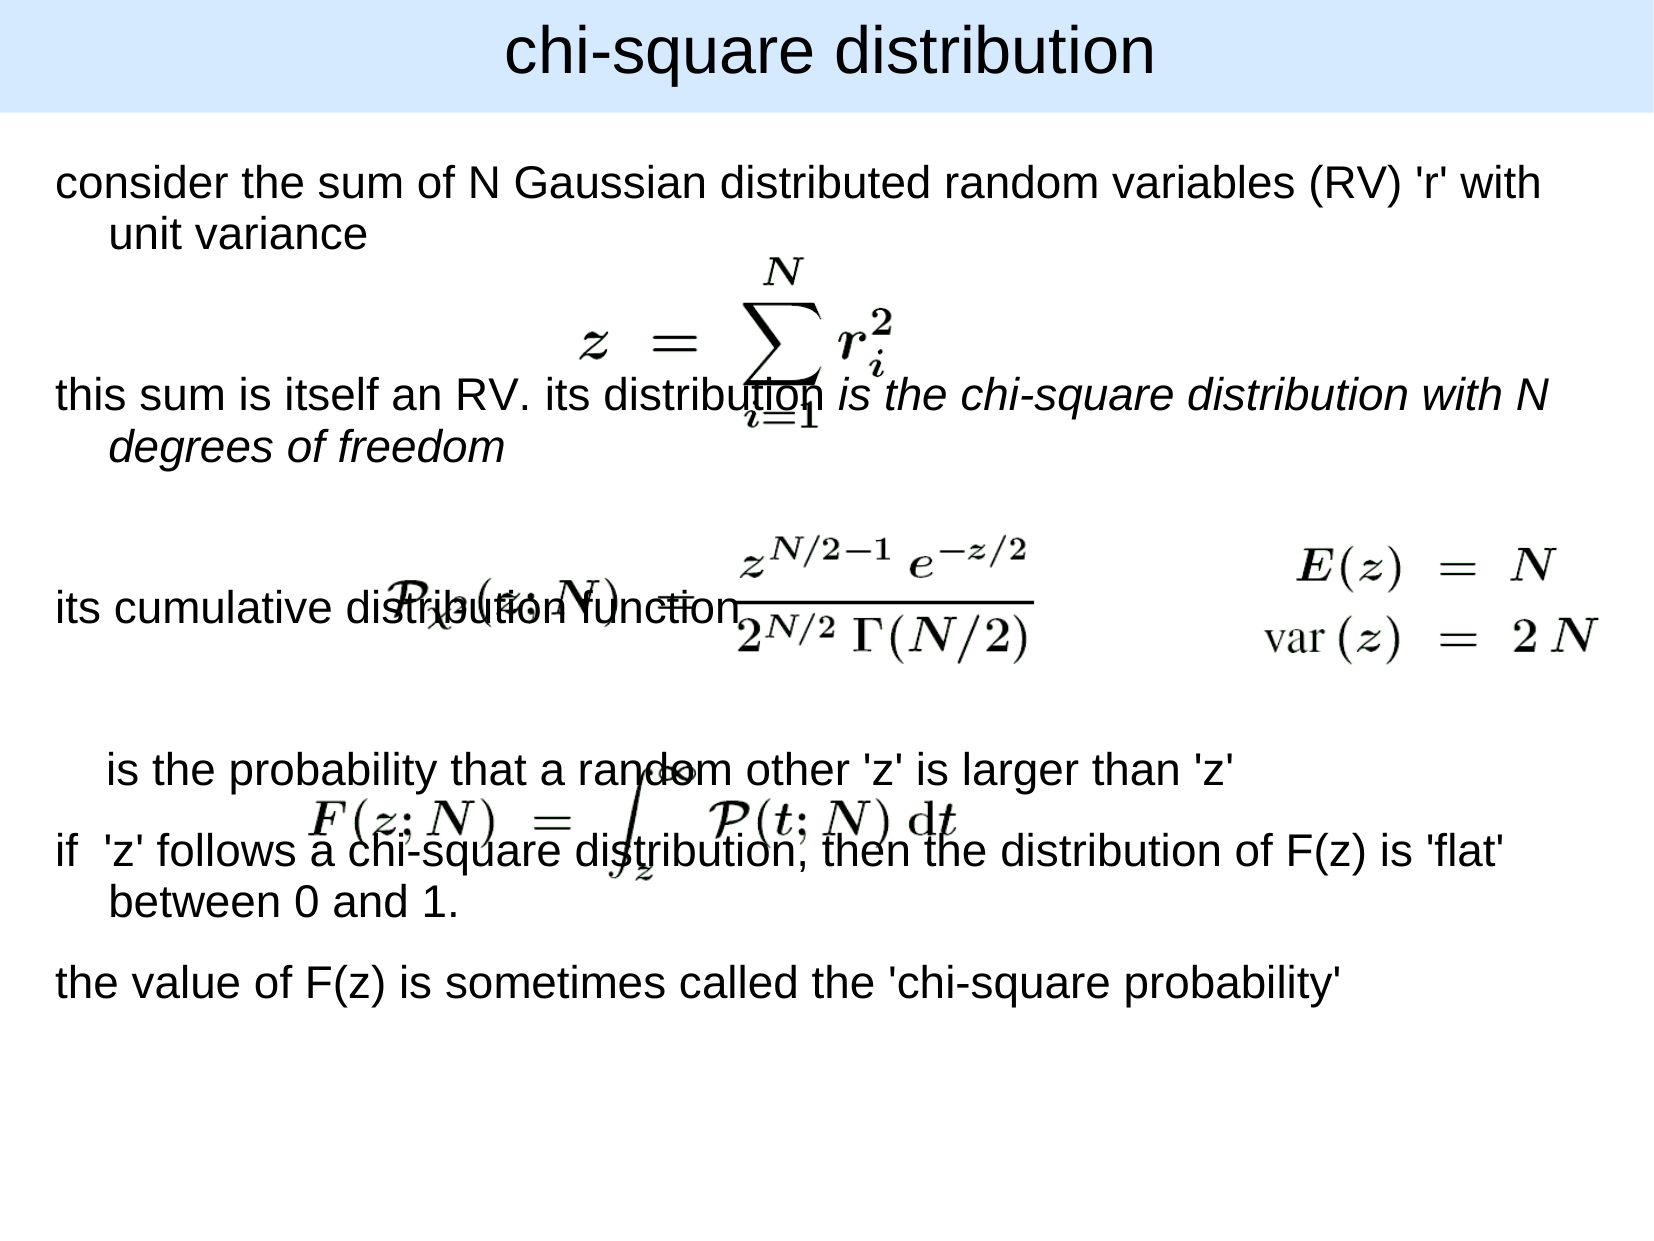

# chi-square distribution
consider the sum of N Gaussian distributed random variables (RV) 'r' with unit variance
this sum is itself an RV. its distribution is the chi-square distribution with N degrees of freedom
its cumulative distribution function
 is the probability that a random other 'z' is larger than 'z'
if 'z' follows a chi-square distribution, then the distribution of F(z) is 'flat' between 0 and 1.
the value of F(z) is sometimes called the 'chi-square probability'